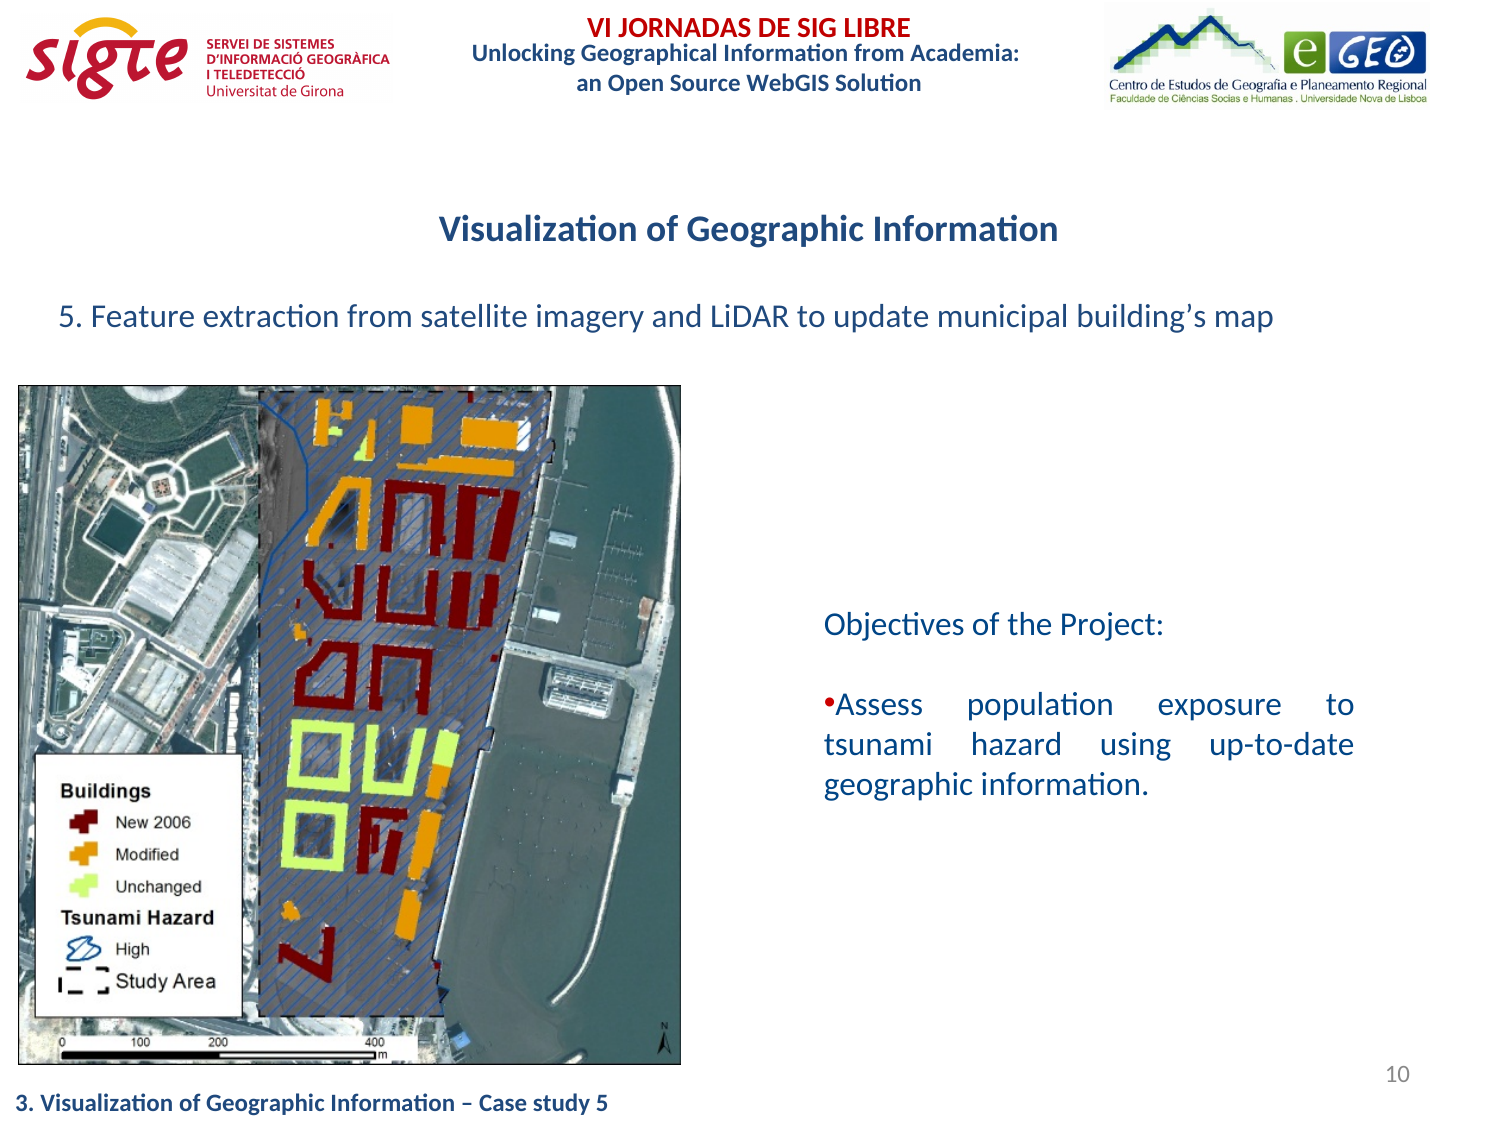

VI JORNADAS DE SIG LIBRE
Unlocking Geographical Information from Academia:
an Open Source WebGIS Solution
Visualization of Geographic Information
5. Feature extraction from satellite imagery and LiDAR to update municipal building’s map
Objectives of the Project:
Assess population exposure to tsunami hazard using up-to-date geographic information.
3. Visualization of Geographic Information – Case study 5